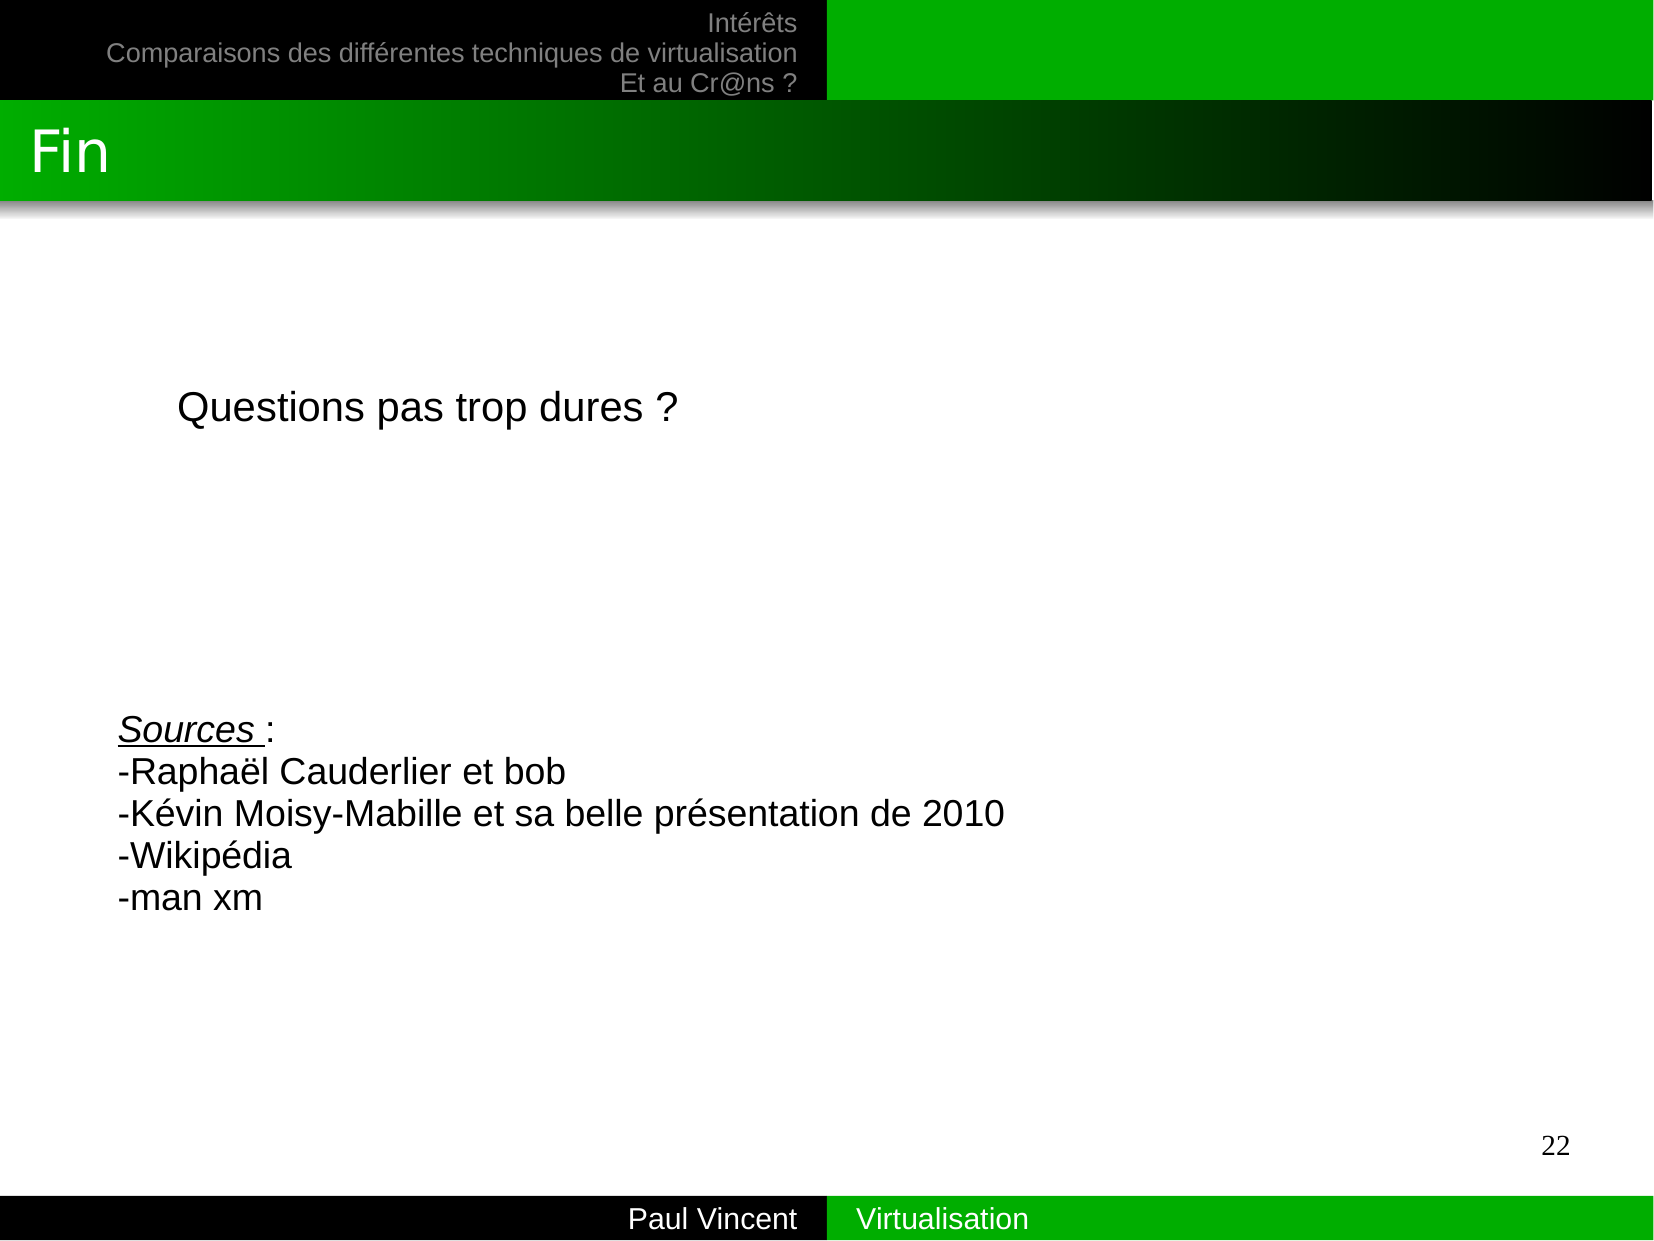

Intérêts
Comparaisons des différentes techniques de virtualisation
Et au Cr@ns ?
Fin
Questions pas trop dures ?
Sources :
-Raphaël Cauderlier et bob
-Kévin Moisy-Mabille et sa belle présentation de 2010
-Wikipédia
-man xm
22
Paul Vincent
Virtualisation